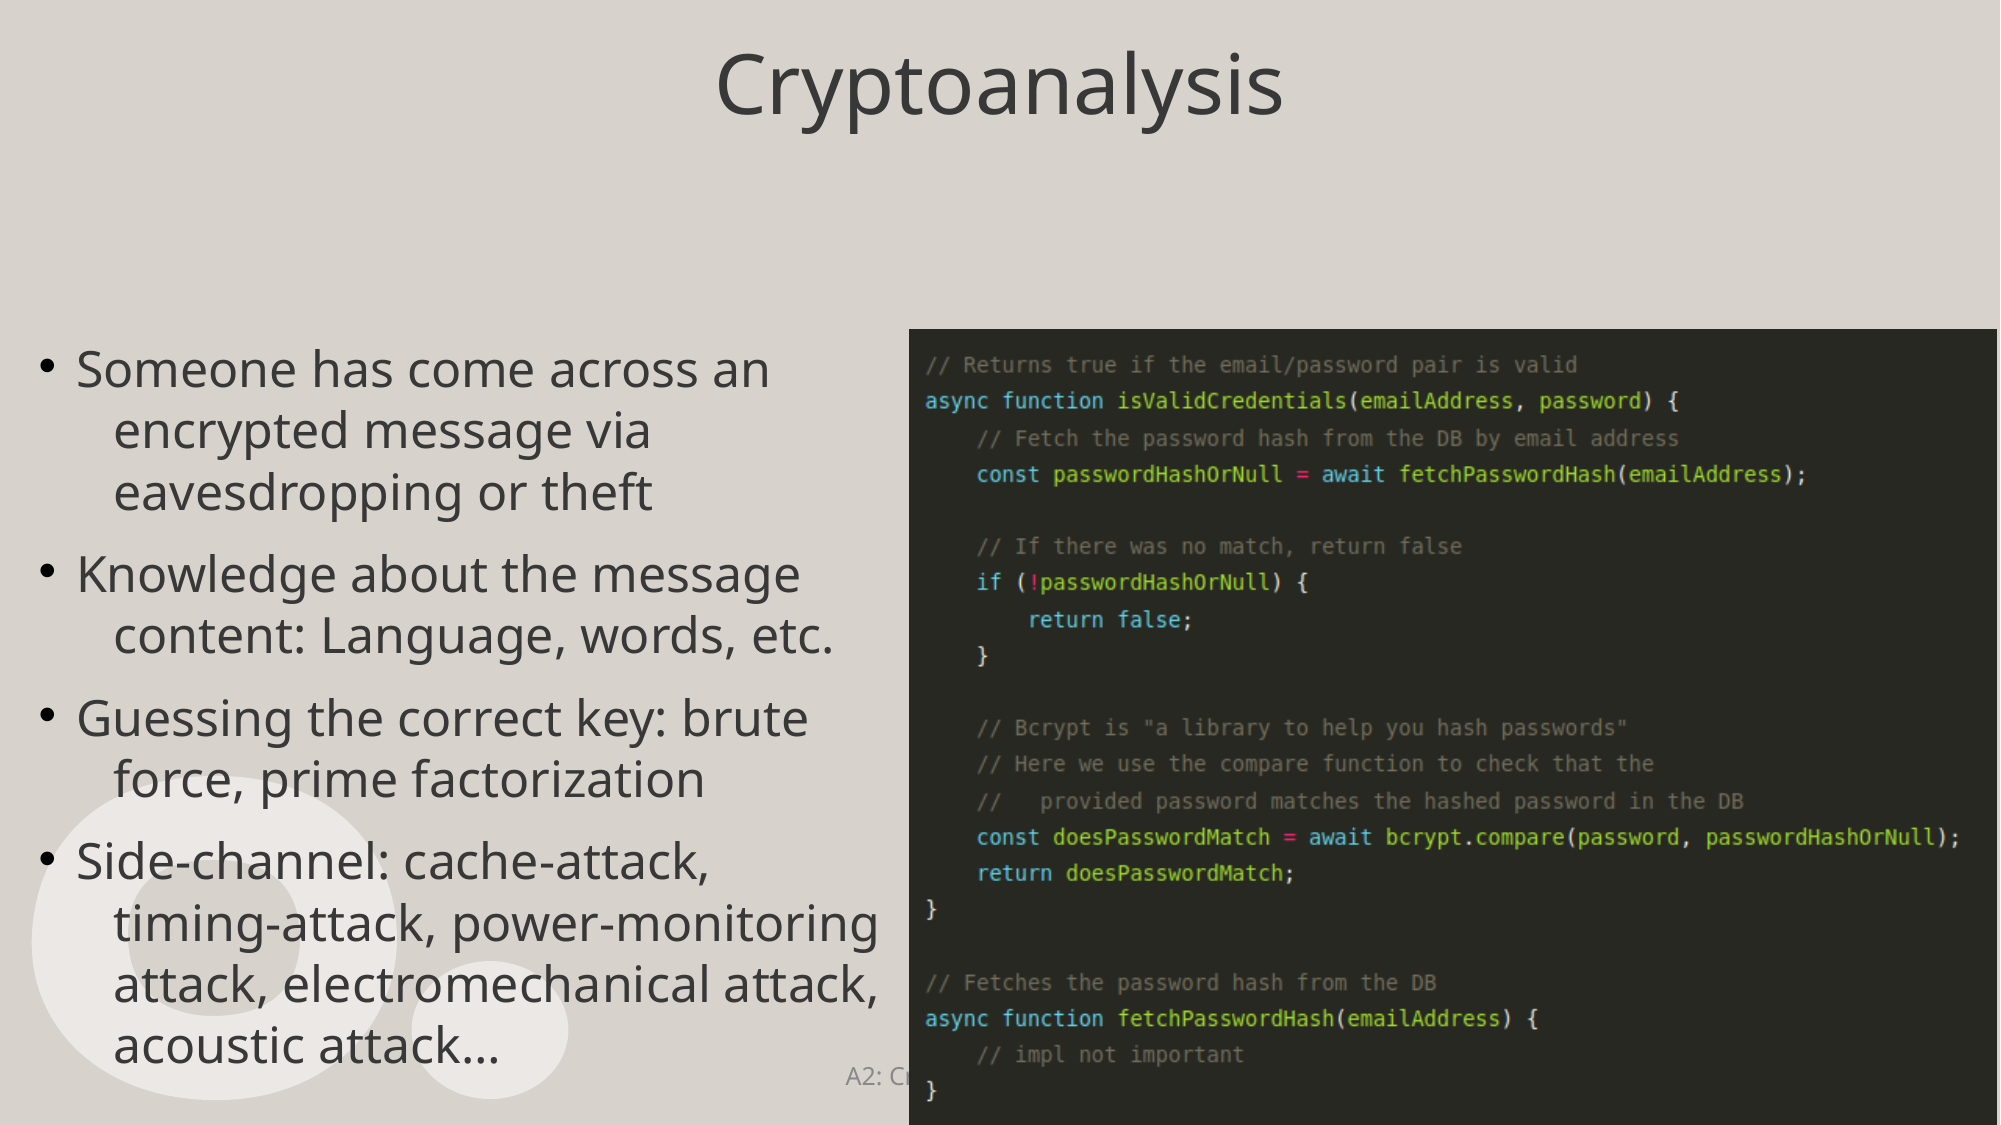

Cryptoanalysis
# Someone has come across an encrypted message via eavesdropping or theft
Knowledge about the message content: Language, words, etc.
Guessing the correct key: brute force, prime factorization
Side-channel: cache-attack, timing-attack, power-monitoring attack, electromechanical attack, acoustic attack…​
A2: Cryptographic Failures